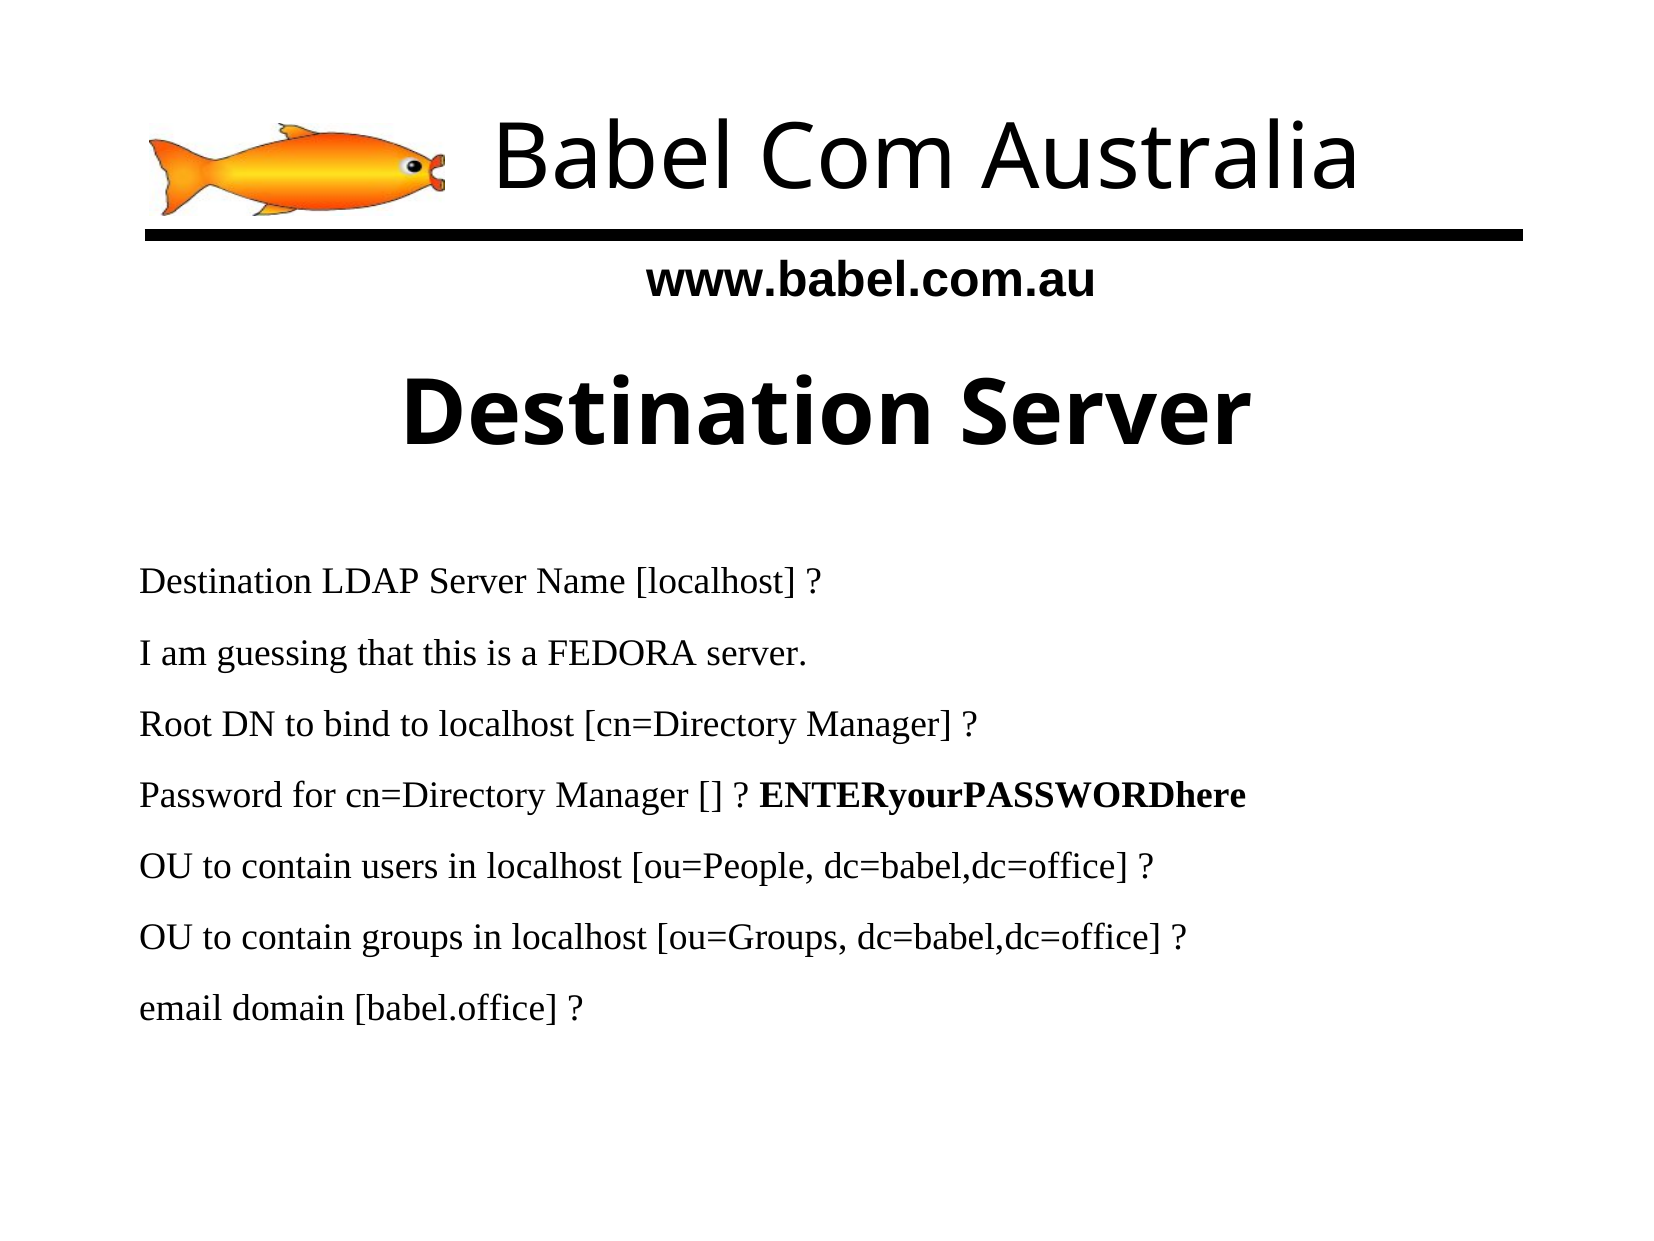

# Destination Server
Destination LDAP Server Name [localhost] ?
I am guessing that this is a FEDORA server.
Root DN to bind to localhost [cn=Directory Manager] ?
Password for cn=Directory Manager [] ? ENTERyourPASSWORDhere
OU to contain users in localhost [ou=People, dc=babel,dc=office] ?
OU to contain groups in localhost [ou=Groups, dc=babel,dc=office] ?
email domain [babel.office] ?